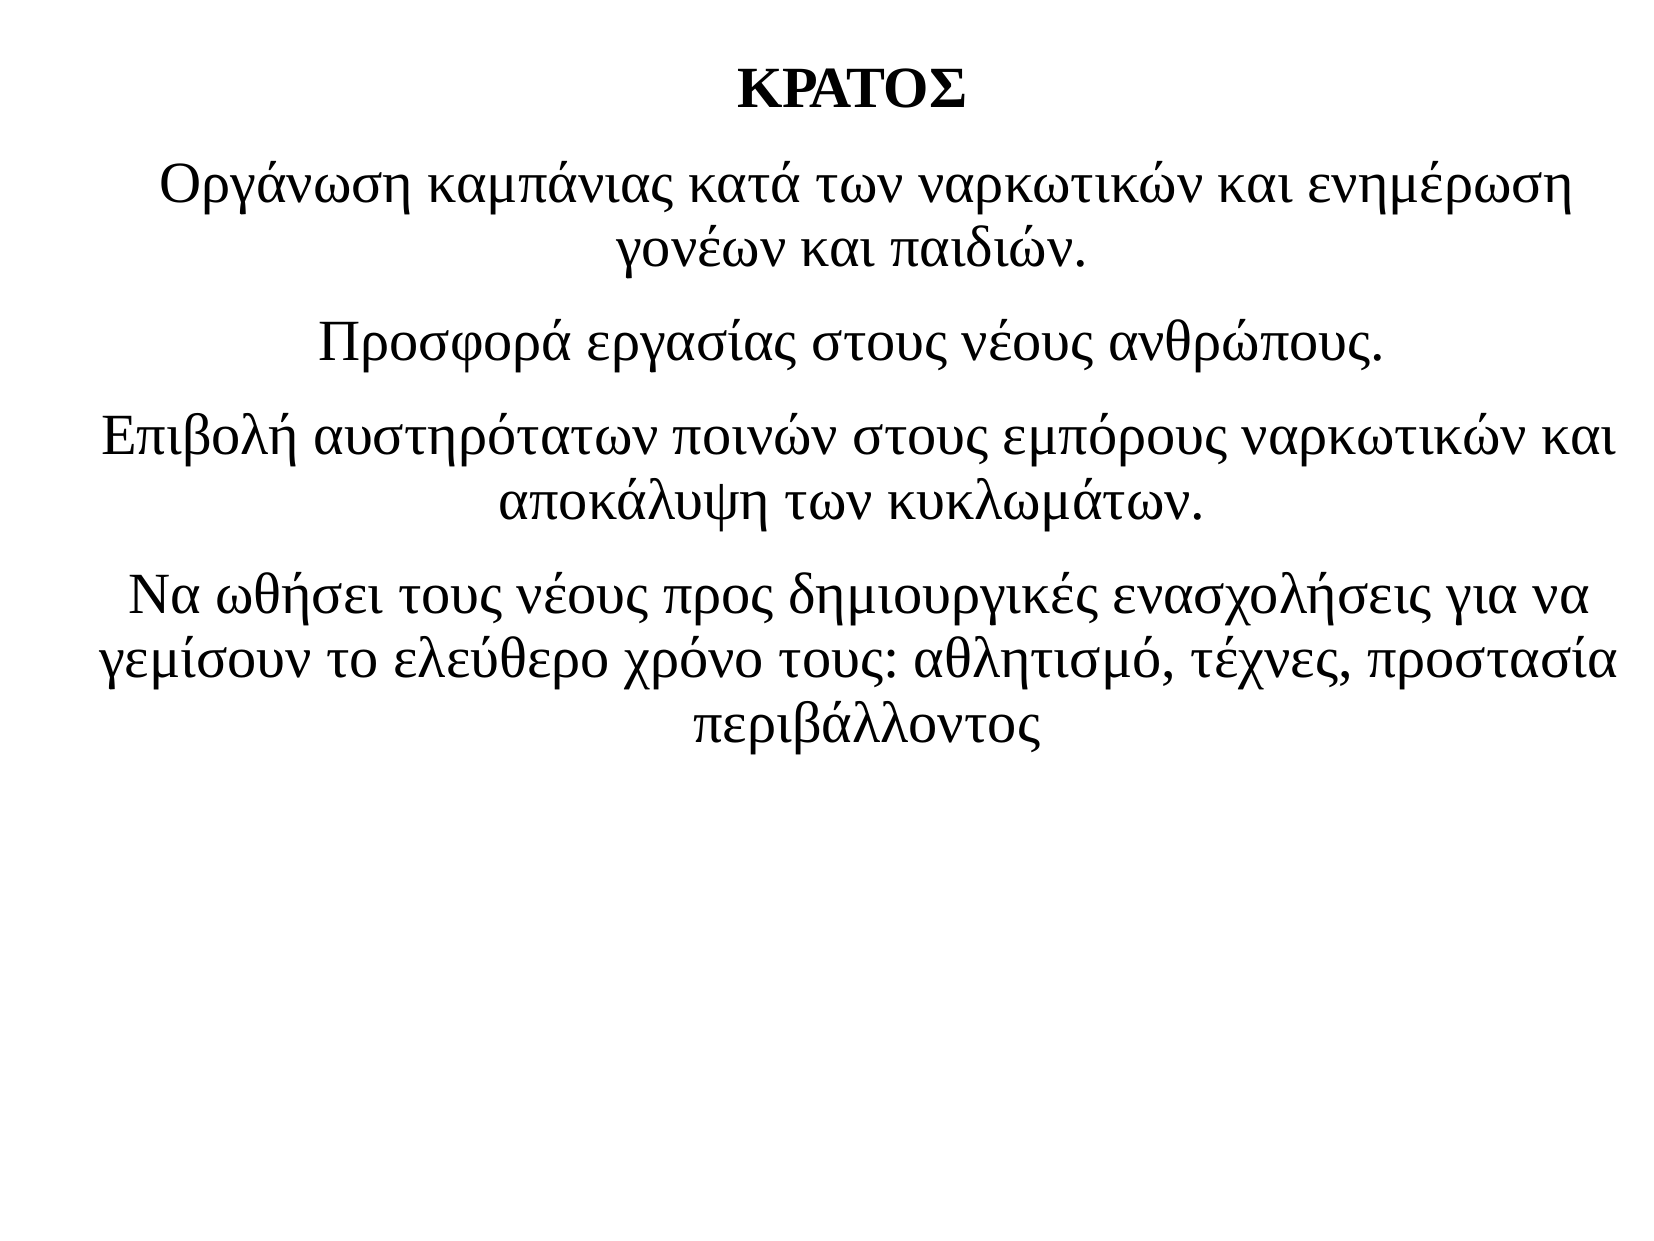

# ΚΡΑΤΟΣ
 Οργάνωση καμπάνιας κατά των ναρκωτικών και ενημέρωση γονέων και παιδιών.
Προσφορά εργασίας στους νέους ανθρώπους.
Επιβολή αυστηρότατων ποινών στους εμπόρους ναρκωτικών και αποκάλυψη των κυκλωμάτων.
Να ωθήσει τους νέους προς δημιουργικές ενασχολήσεις για να γεμίσουν το ελεύθερο χρόνο τους: αθλητισμό, τέχνες, προστασία περιβάλλοντος